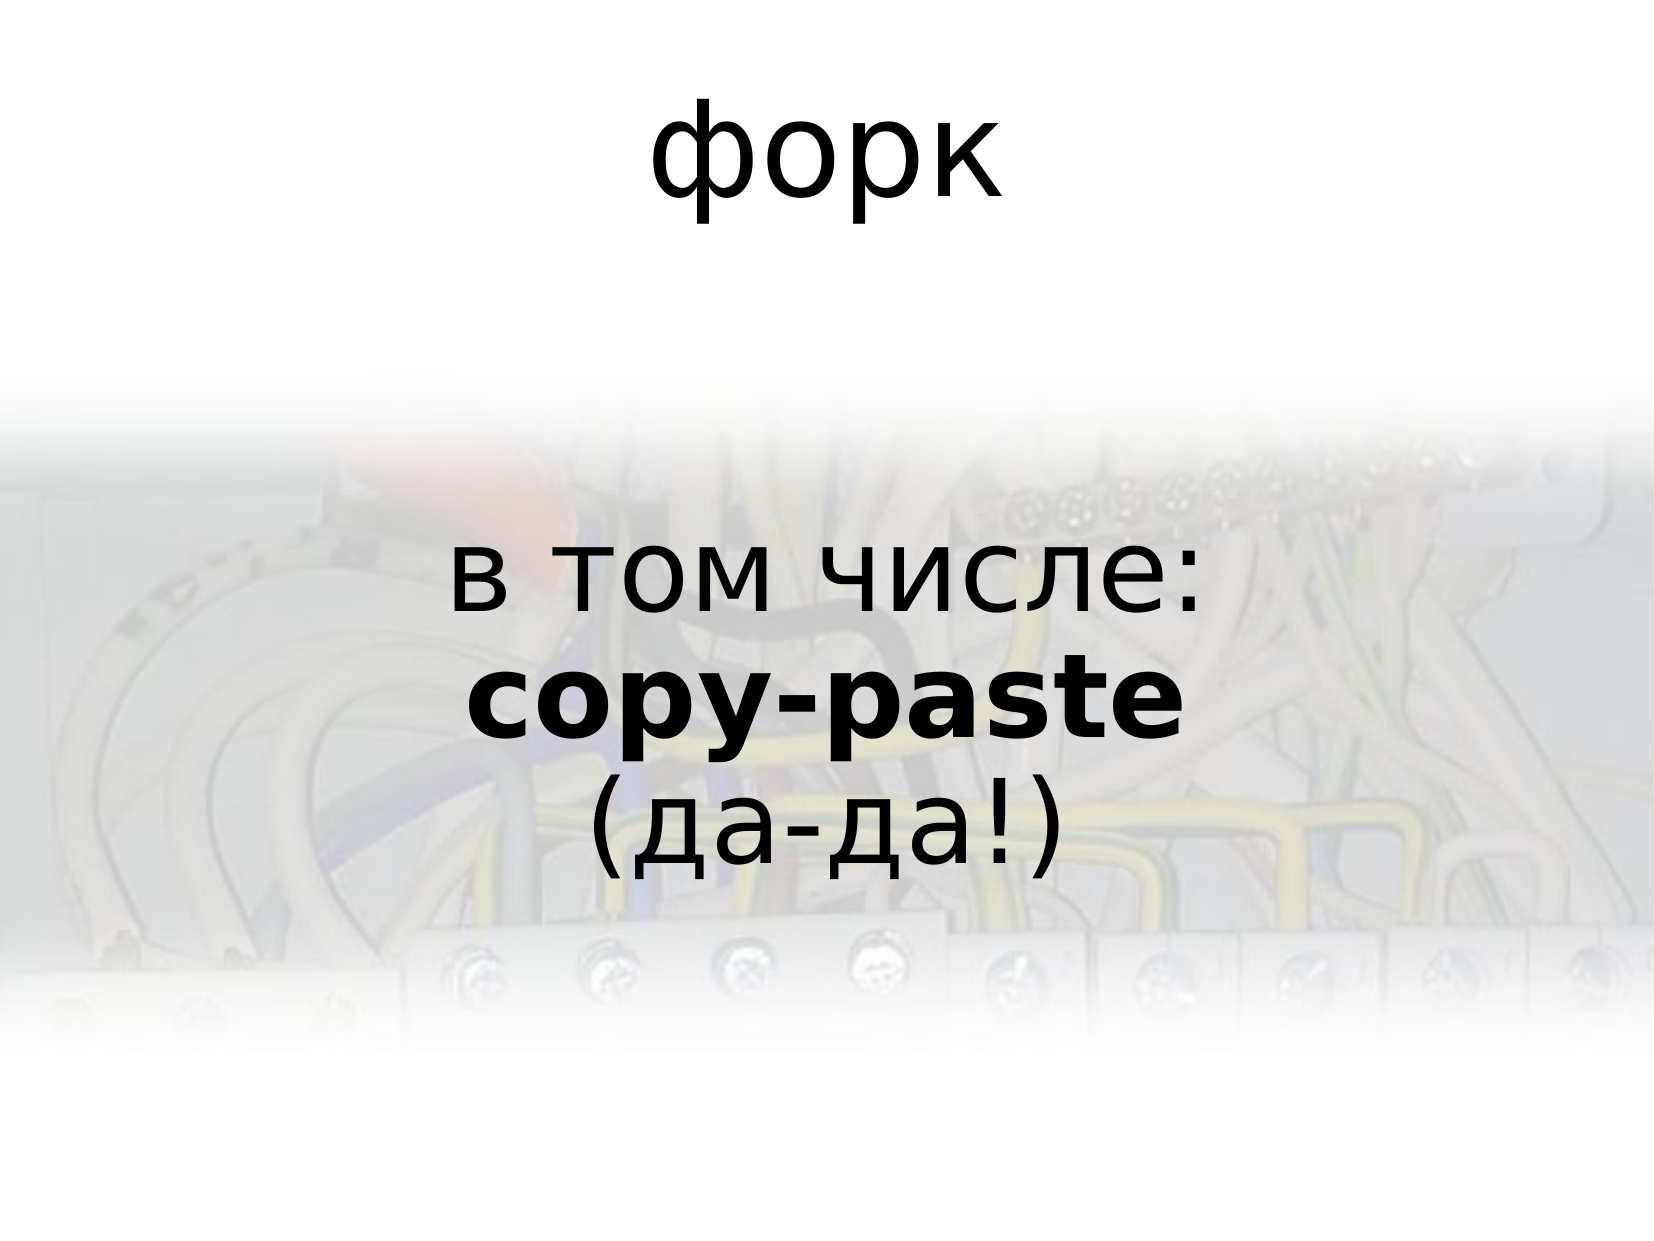

# форк
в том числе:
copy-paste
(да-да!)